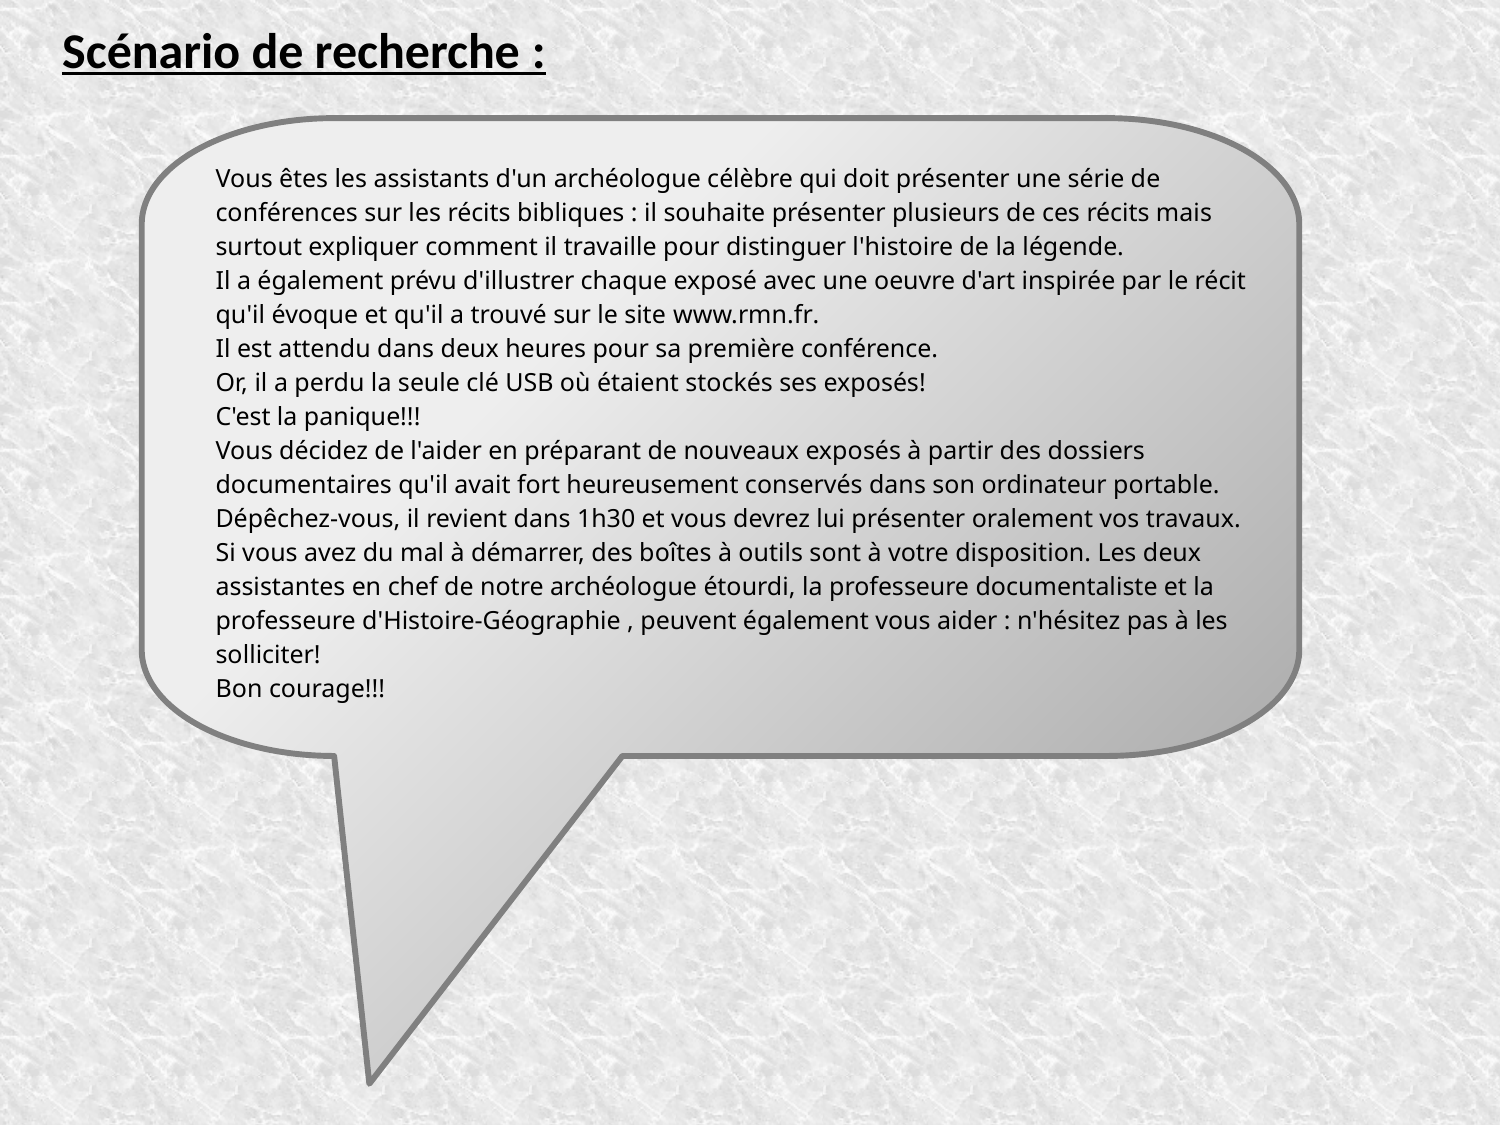

Scénario de recherche :
Vous êtes les assistants d'un archéologue célèbre qui doit présenter une série de conférences sur les récits bibliques : il souhaite présenter plusieurs de ces récits mais surtout expliquer comment il travaille pour distinguer l'histoire de la légende.
Il a également prévu d'illustrer chaque exposé avec une oeuvre d'art inspirée par le récit qu'il évoque et qu'il a trouvé sur le site www.rmn.fr.
Il est attendu dans deux heures pour sa première conférence.
Or, il a perdu la seule clé USB où étaient stockés ses exposés!
C'est la panique!!!
Vous décidez de l'aider en préparant de nouveaux exposés à partir des dossiers documentaires qu'il avait fort heureusement conservés dans son ordinateur portable.
Dépêchez-vous, il revient dans 1h30 et vous devrez lui présenter oralement vos travaux.
Si vous avez du mal à démarrer, des boîtes à outils sont à votre disposition. Les deux assistantes en chef de notre archéologue étourdi, la professeure documentaliste et la professeure d'Histoire-Géographie , peuvent également vous aider : n'hésitez pas à les solliciter!
Bon courage!!!